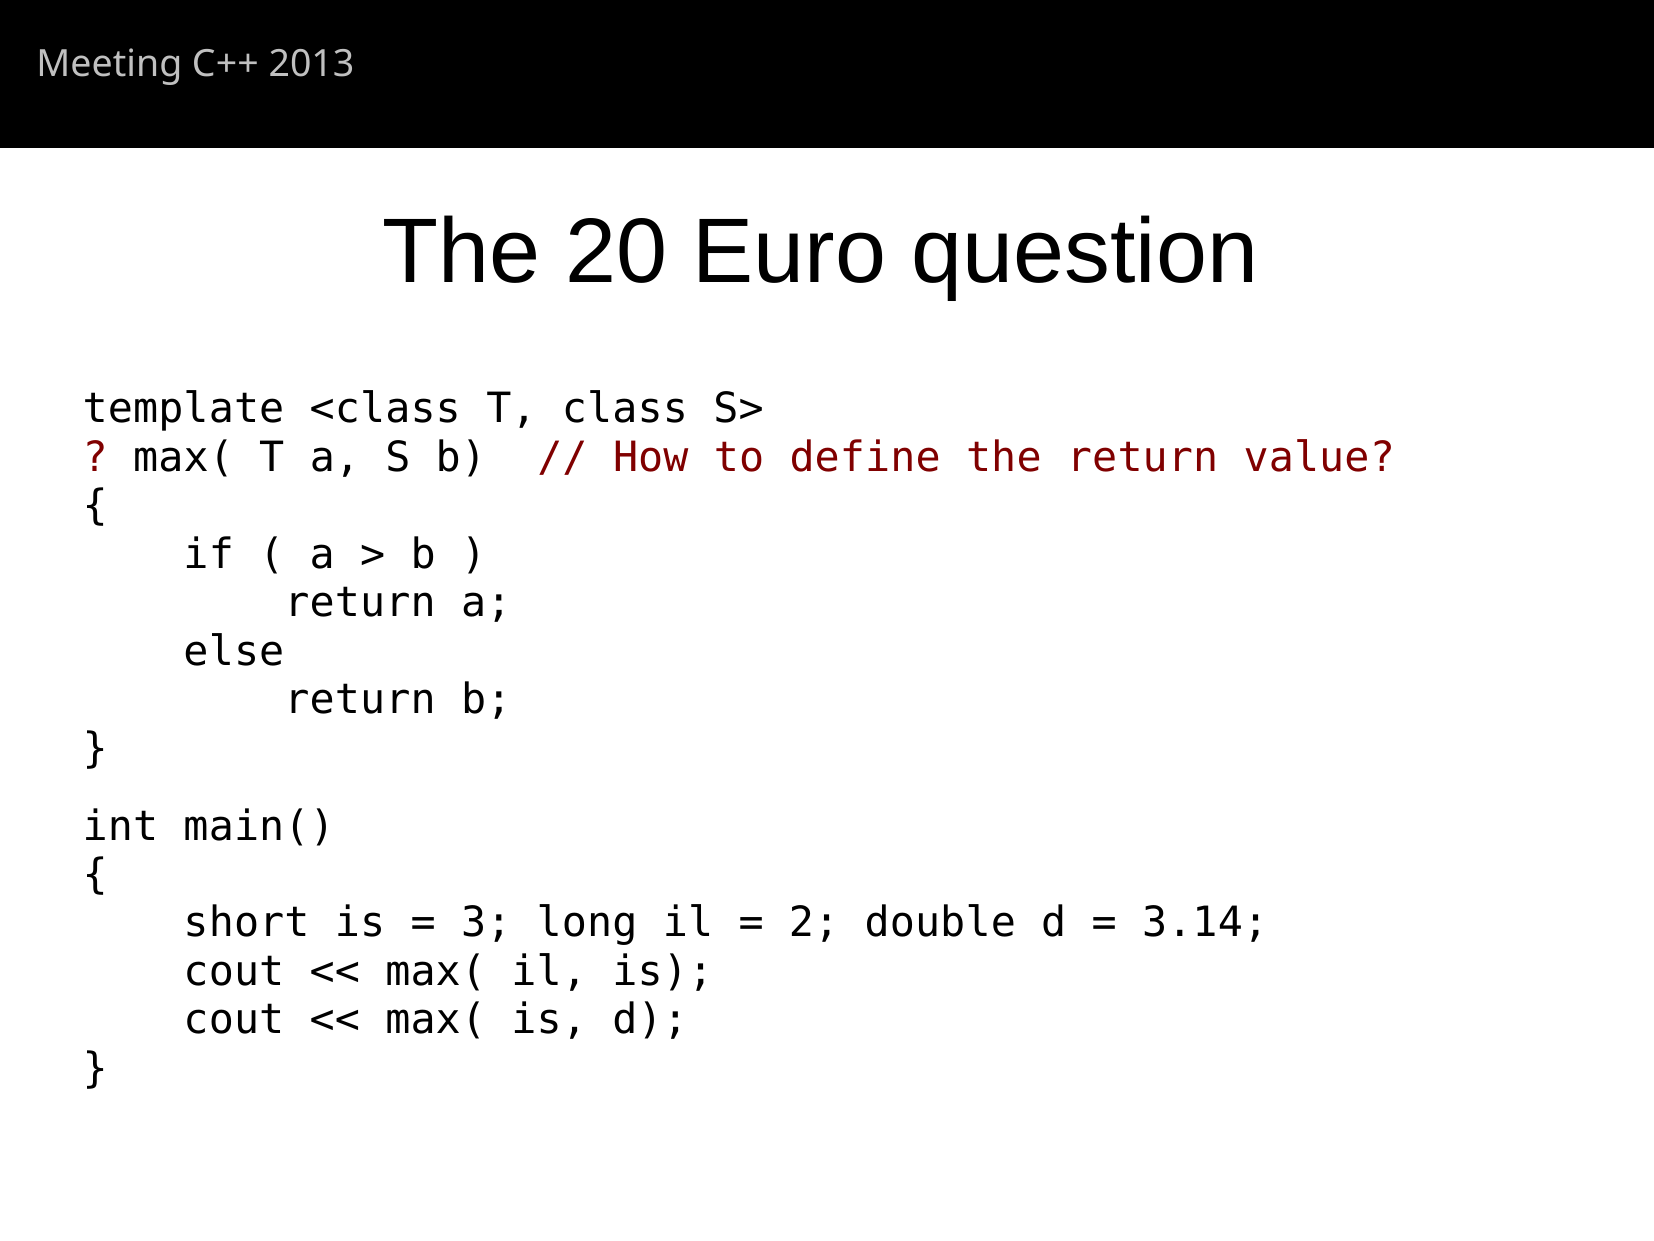

# The 20 Euro question
template <class T, class S>
? max( T a, S b) // How to define the return value?
{
 if ( a > b )
 return a;
 else
 return b;
}
int main()
{
 short is = 3; long il = 2; double d = 3.14;
 cout << max( il, is);
 cout << max( is, d);
}